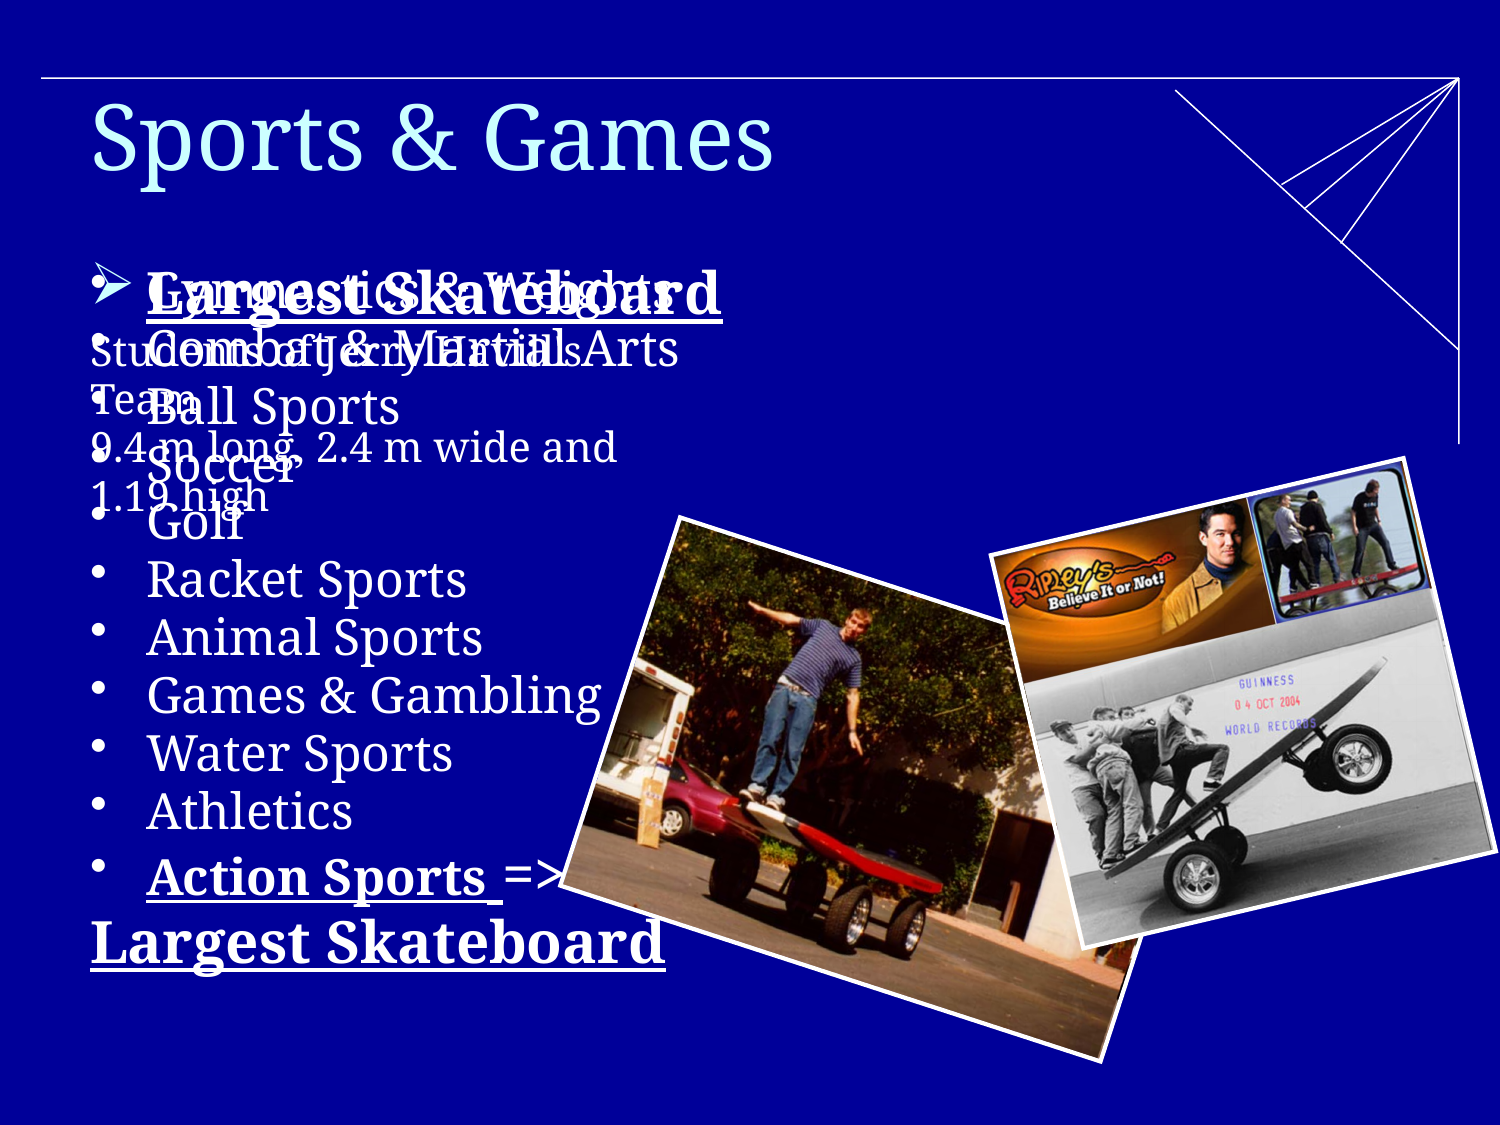

# Sports & Games
Gymnastics & Weights
Combat & Martial Arts
Ball Sports
Soccer
Golf
Racket Sports
Animal Sports
Games & Gambling
Water Sports
Athletics
Action Sports =>
Largest Skateboard
Largest Skateboard
Students of Jerry Havill's
Team
9.4 m long, 2.4 m wide and
1.19 high